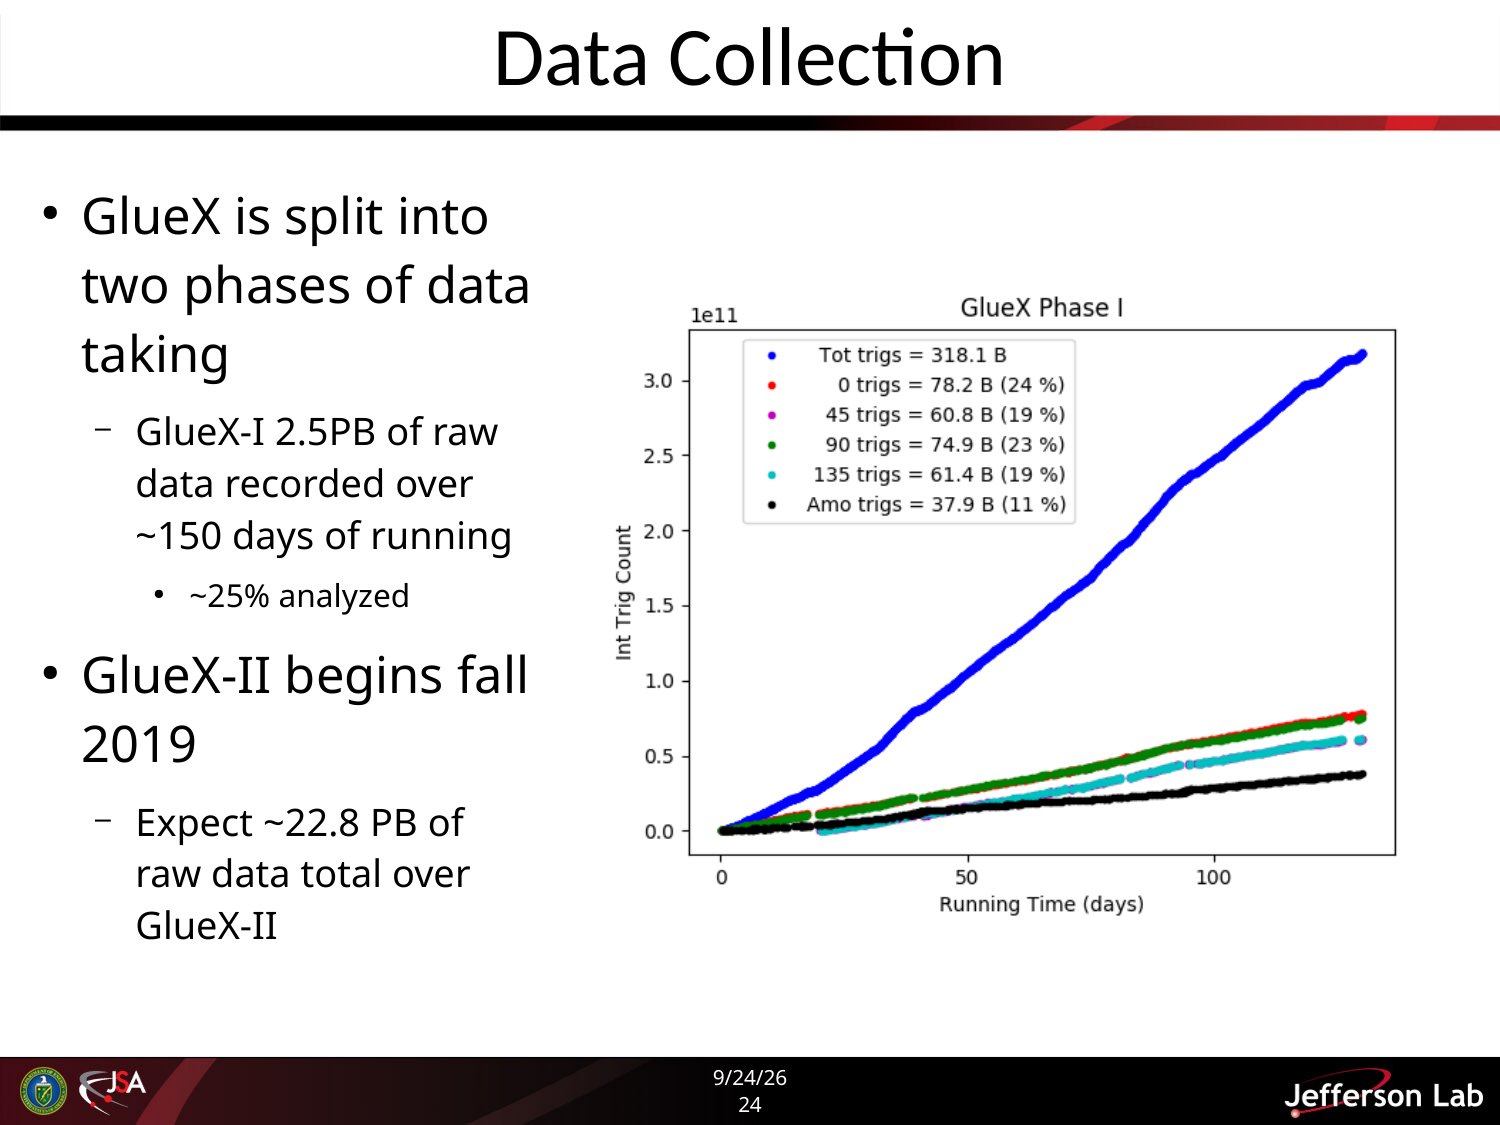

# Data Collection
GlueX is split into two phases of data taking
GlueX-I 2.5PB of raw data recorded over ~150 days of running
~25% analyzed
GlueX-II begins fall 2019
Expect ~22.8 PB of raw data total over GlueX-II
24